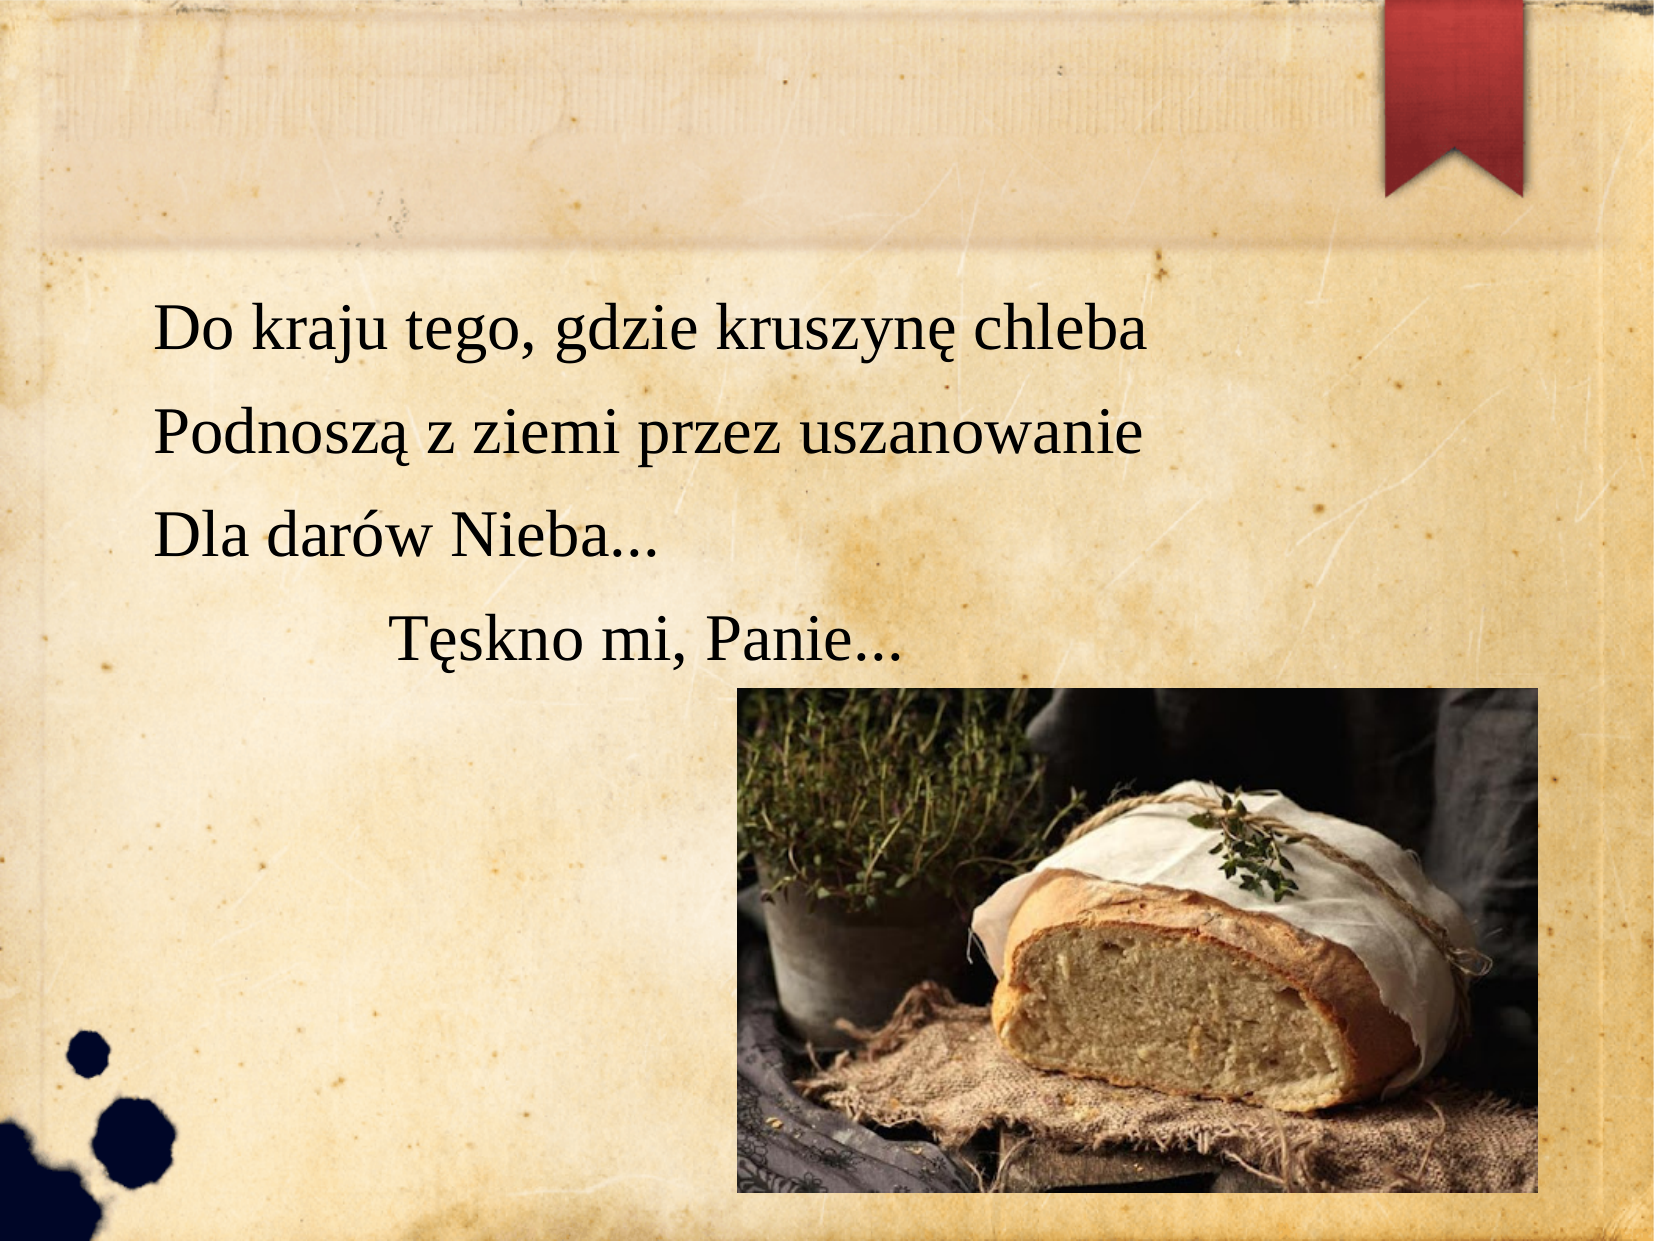

#
Do kraju tego, gdzie kruszynę chleba
Podnoszą z ziemi przez uszanowanie
Dla darów Nieba...
 Tęskno mi, Panie...